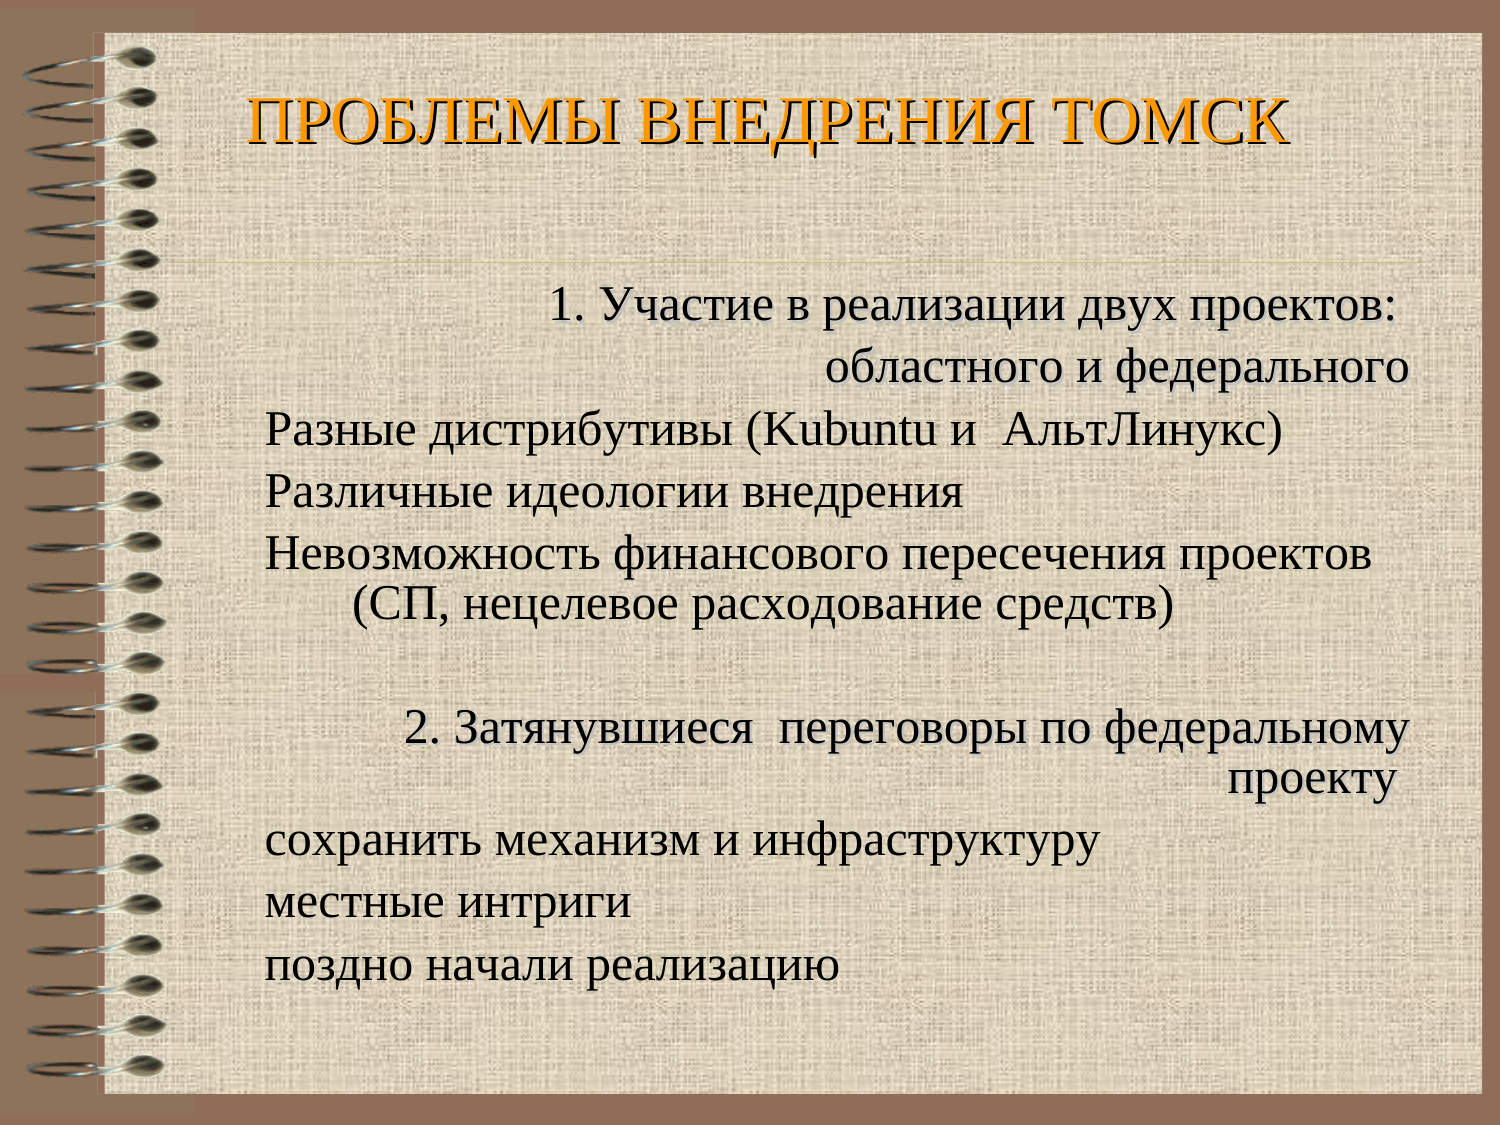

# ПРОБЛЕМЫ ВНЕДРЕНИЯ ТОМСК
1. Участие в реализации двух проектов:
областного и федерального
Разные дистрибутивы (Kubuntu и АльтЛинукс)
Различные идеологии внедрения
Невозможность финансового пересечения проектов (СП, нецелевое расходование средств)
2. Затянувшиеся переговоры по федеральному проекту
сохранить механизм и инфраструктуру
местные интриги
поздно начали реализацию